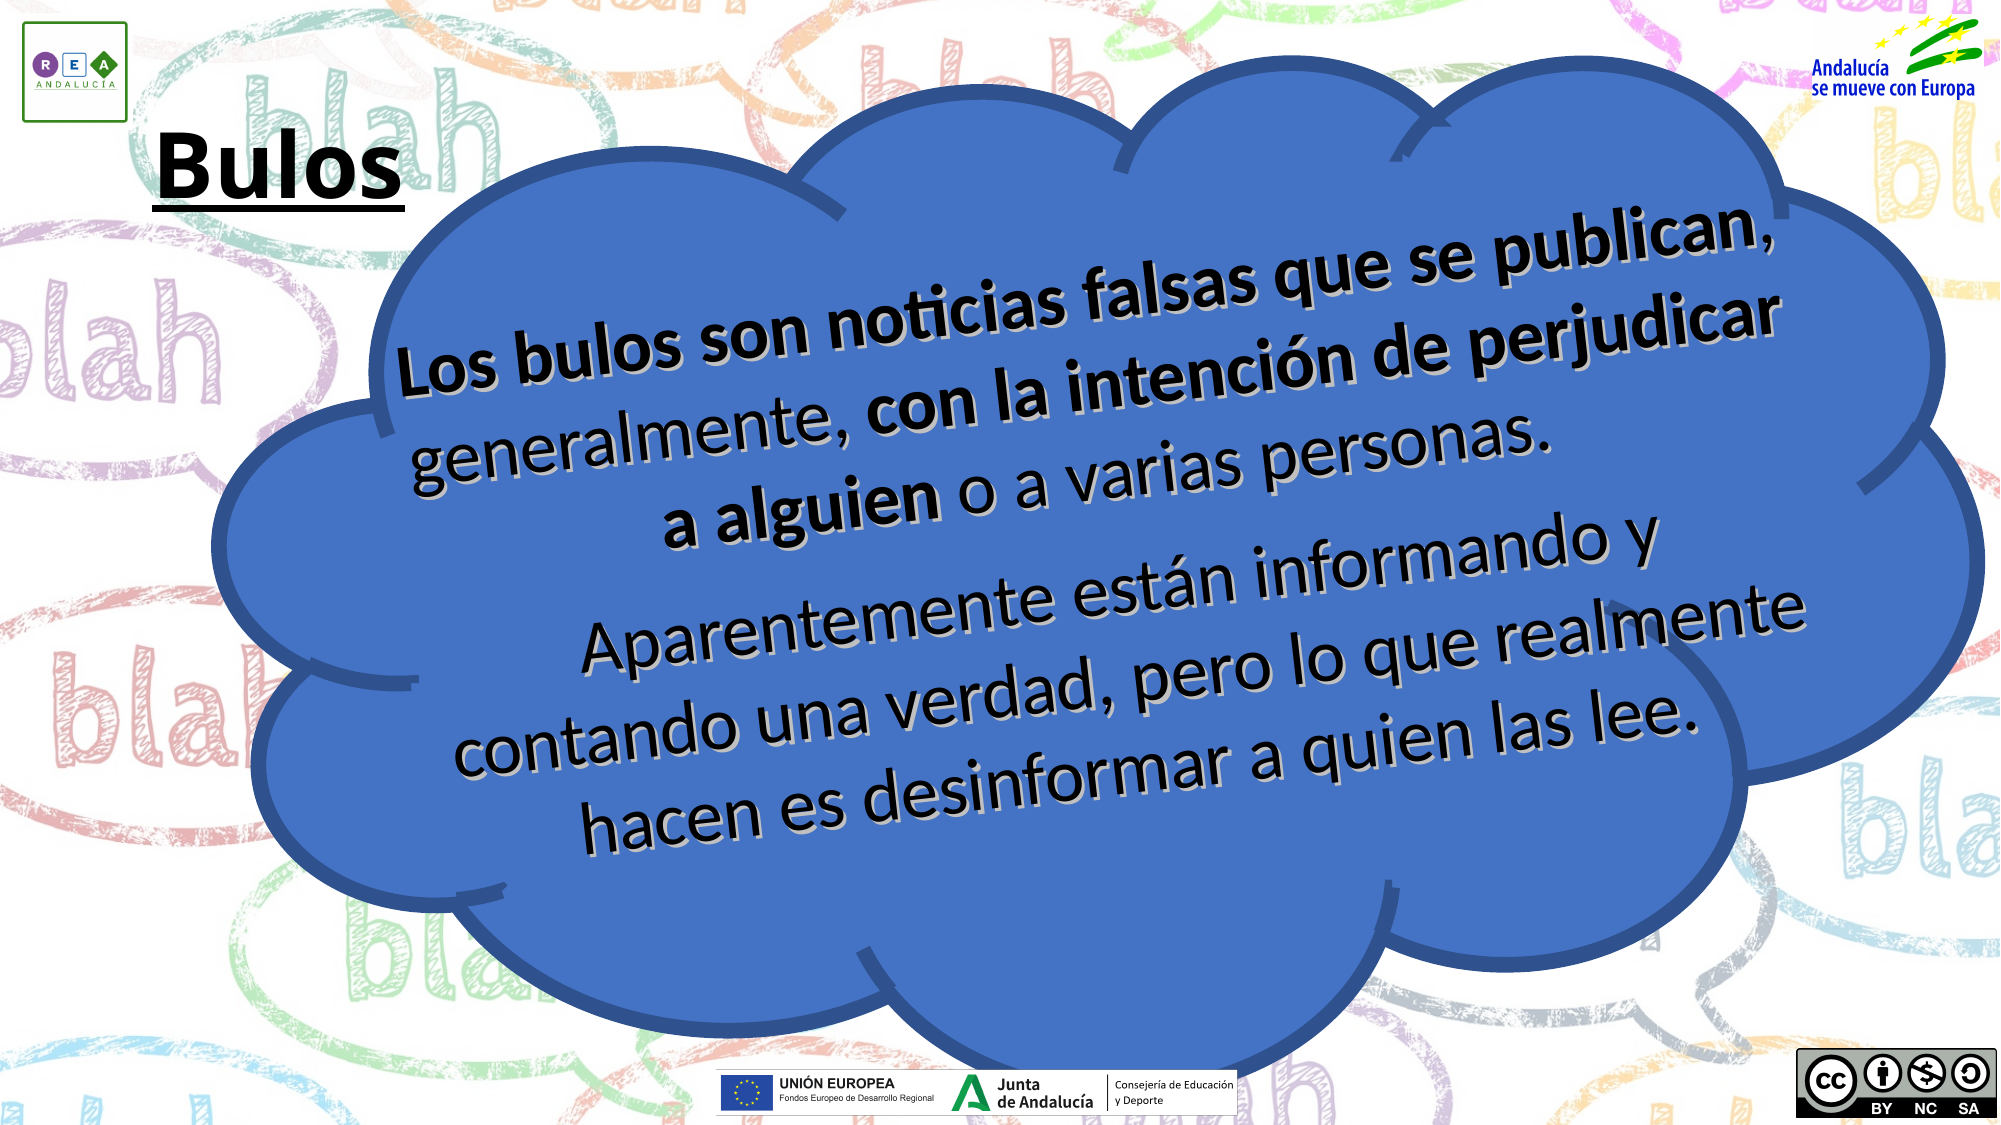

# Bulos
Los bulos son noticias falsas que se publican, generalmente, con la intención de perjudicar a alguien o a varias personas.
Aparentemente están informando y contando una verdad, pero lo que realmente hacen es desinformar a quien las lee.